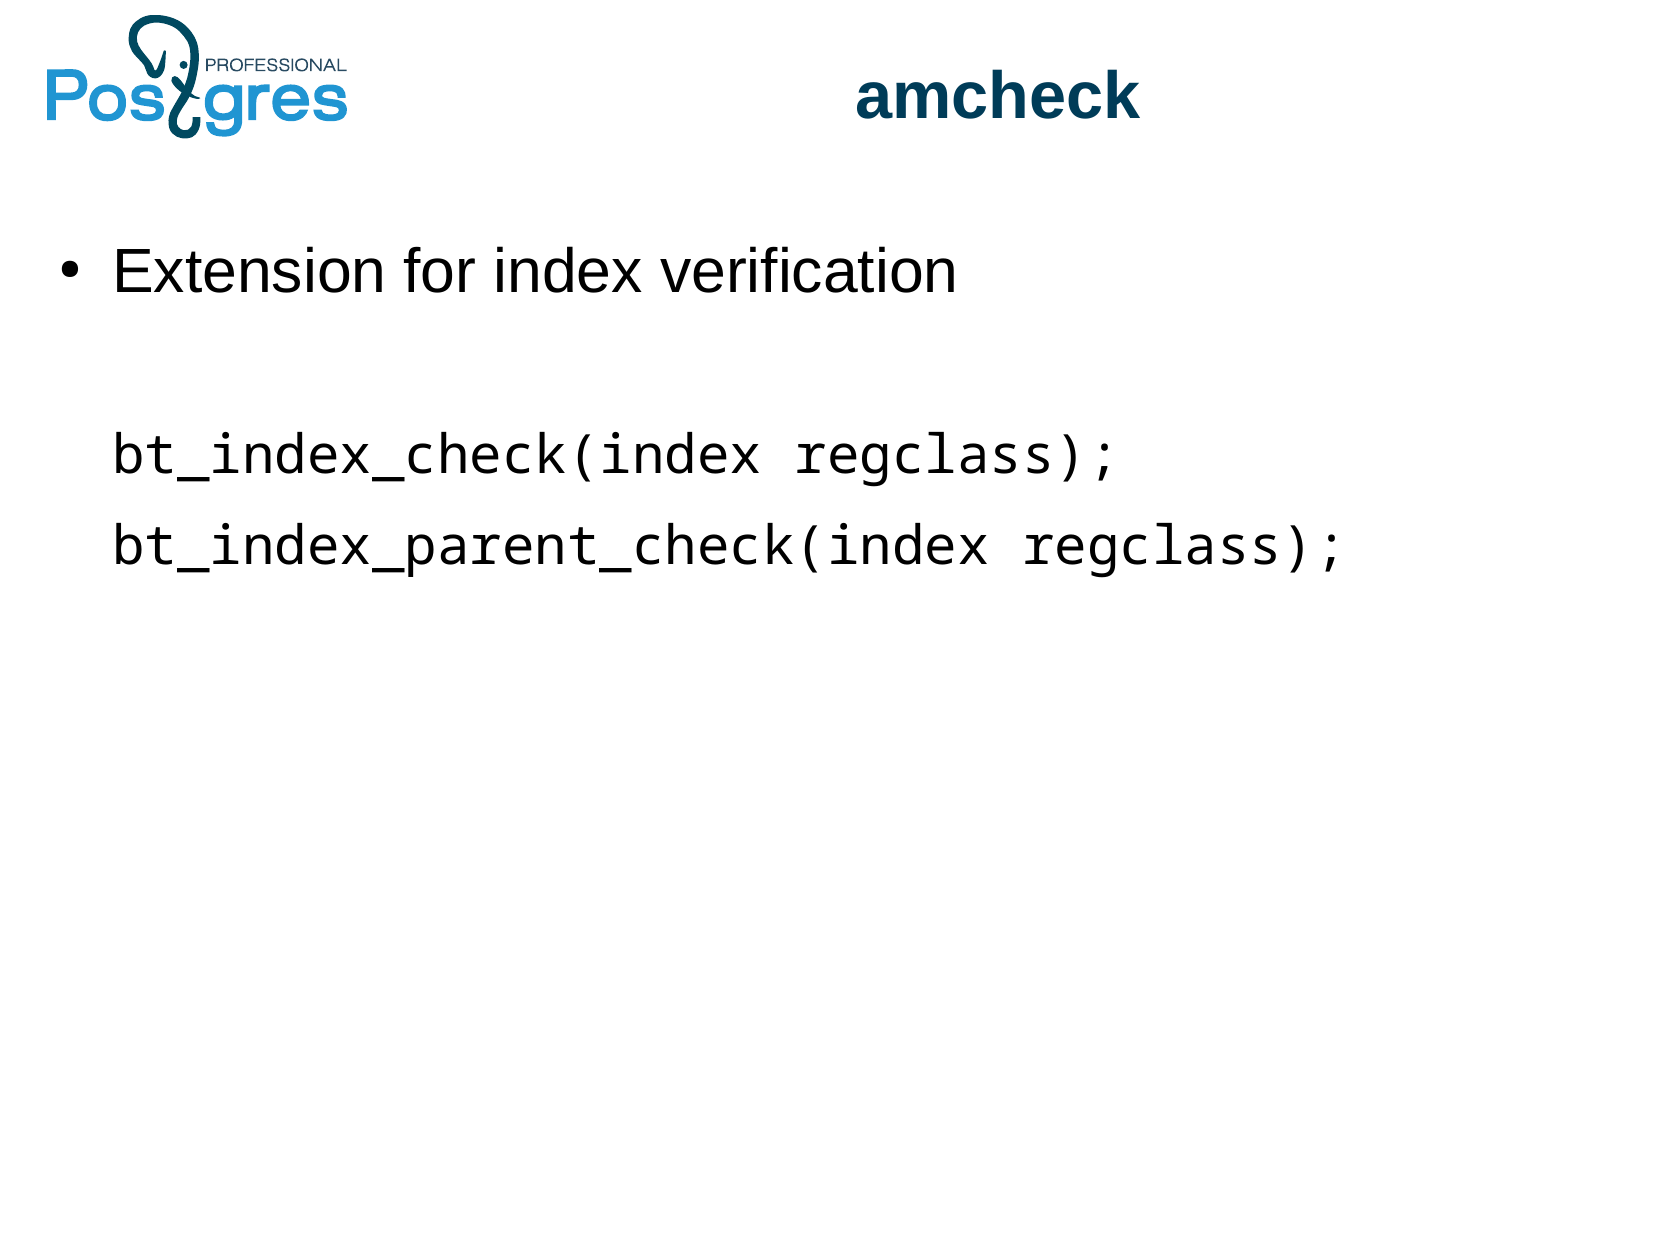

# amcheck
Extension for index verification
bt_index_check(index regclass);
bt_index_parent_check(index regclass);